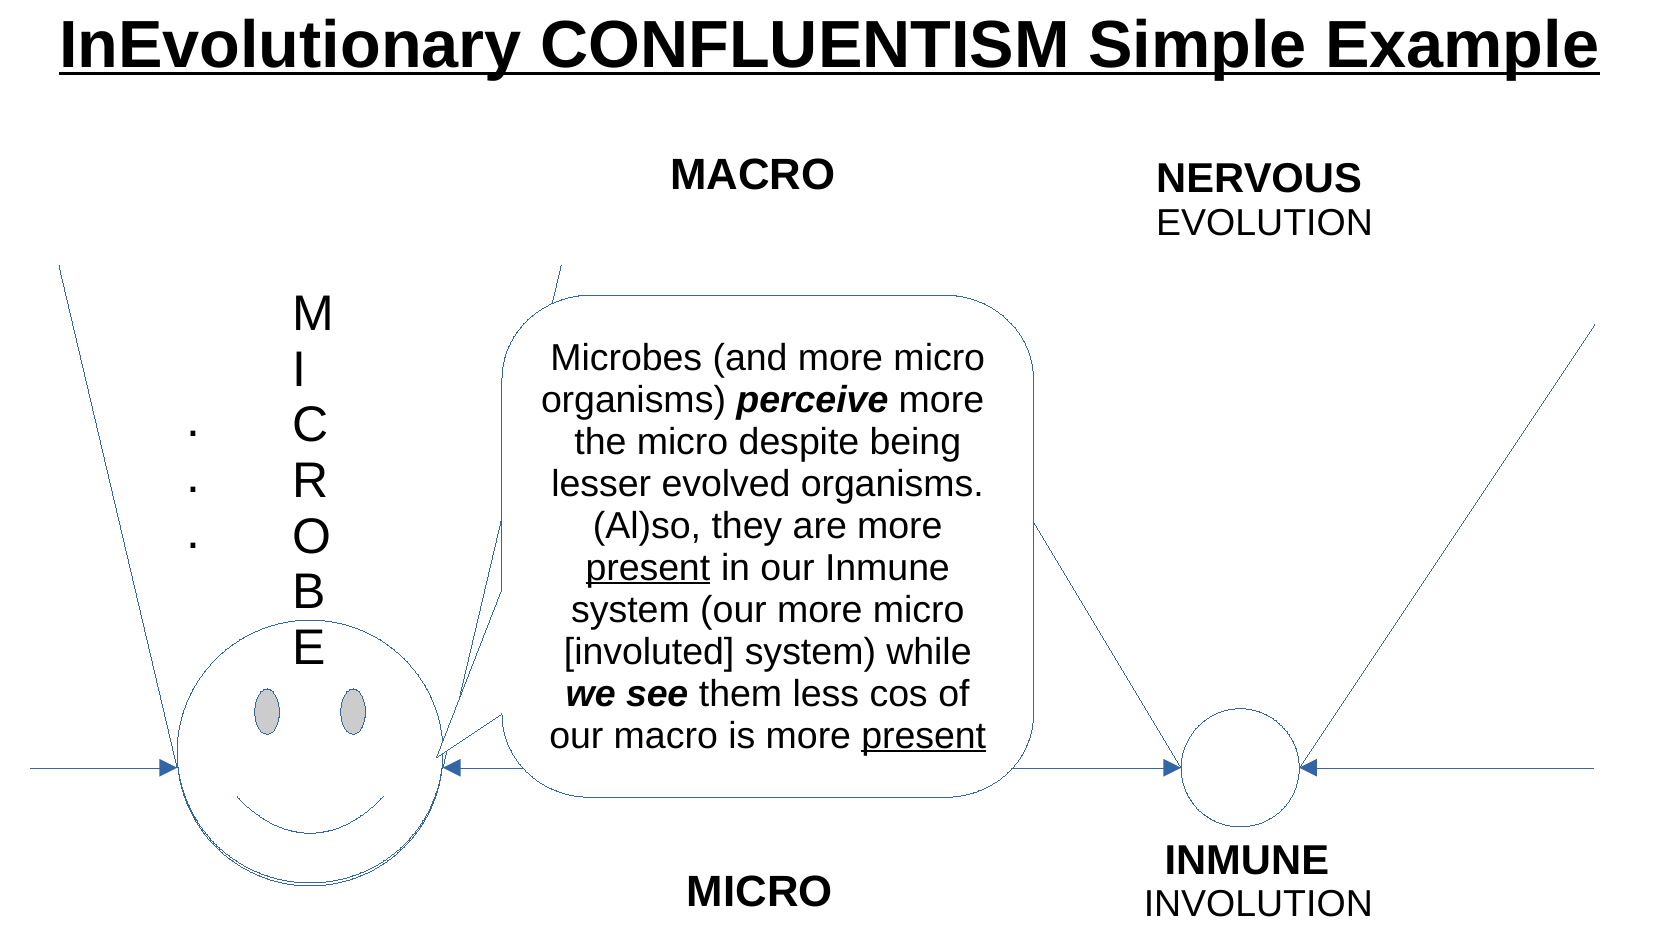

# InEvolutionary CONFLUENTISM Simple Example
MACRO
NERVOUS
EVOLUTION
M
I
C
R
O
B
E
Microbes (and more micro organisms) perceive more the micro despite being lesser evolved organisms. (Al)so, they are more present in our Inmune system (our more micro [involuted] system) while we see them less cos of our macro is more present
.
.
.
 INMUNE INVOLUTION
MICRO